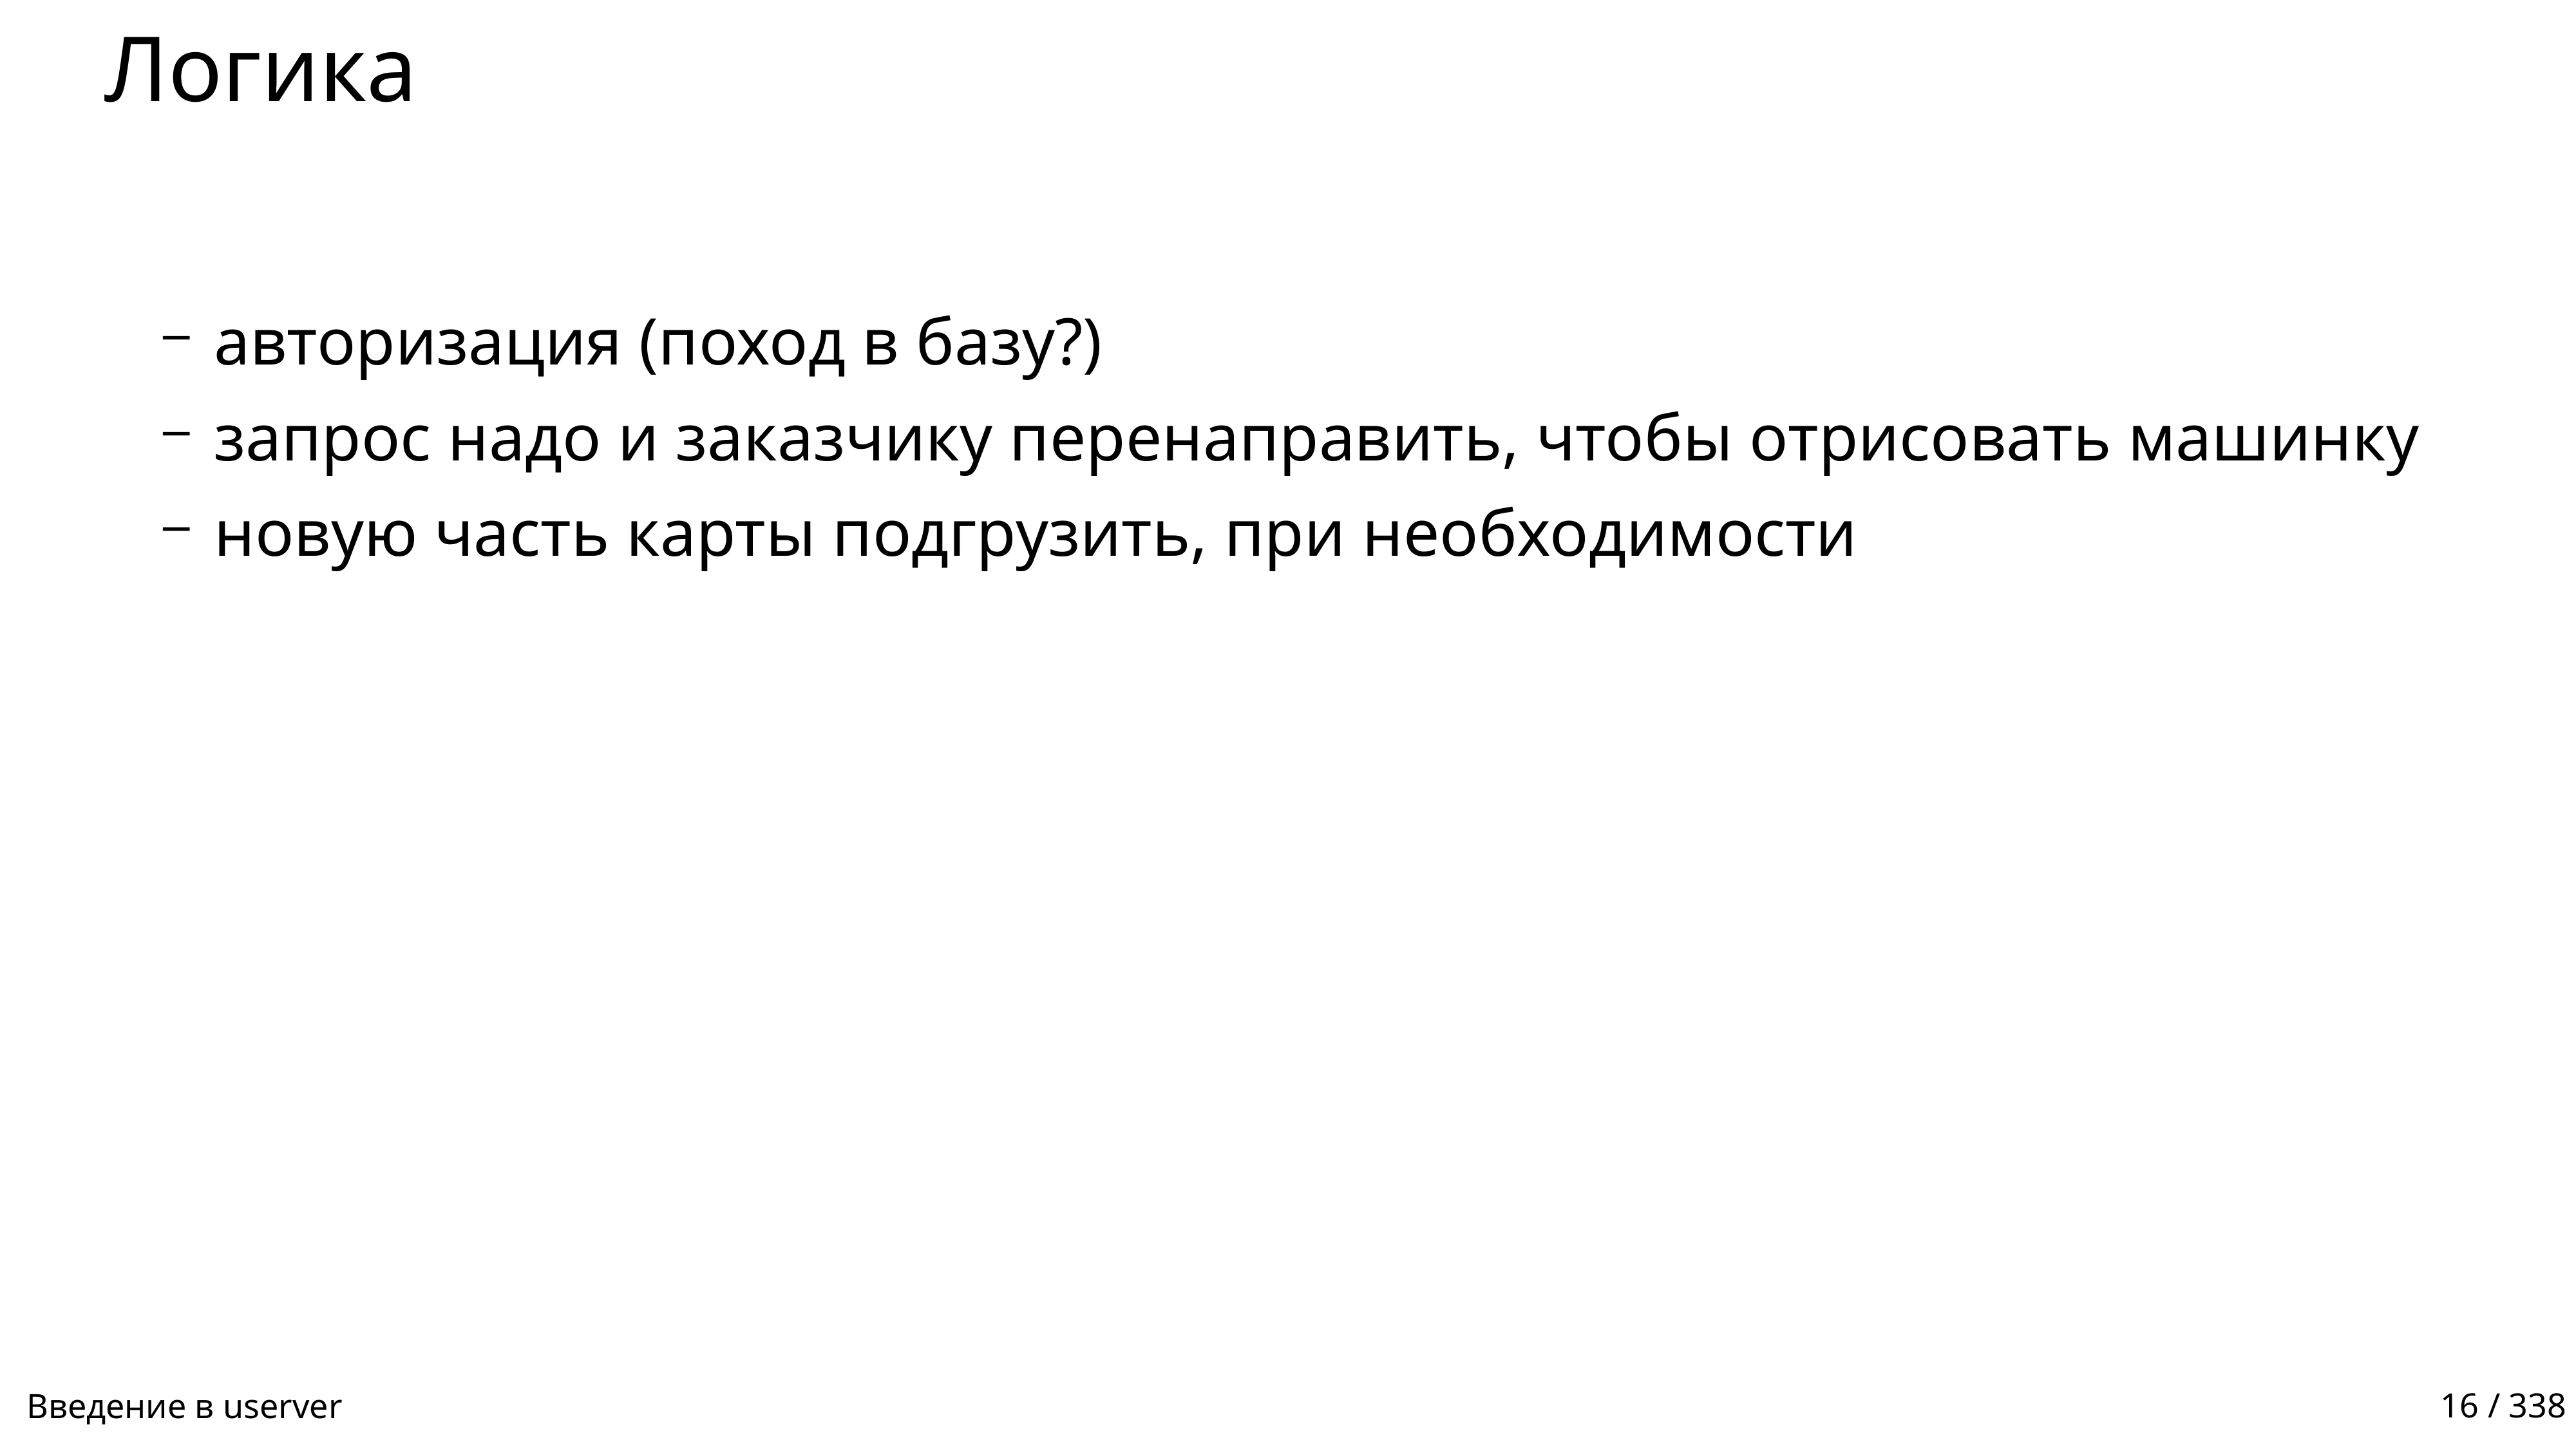

Логика
# авторизация (поход в базу?)
 запрос надо и заказчику перенаправить, чтобы отрисовать машинку
 новую часть карты подгрузить, при необходимости
Введение в userver